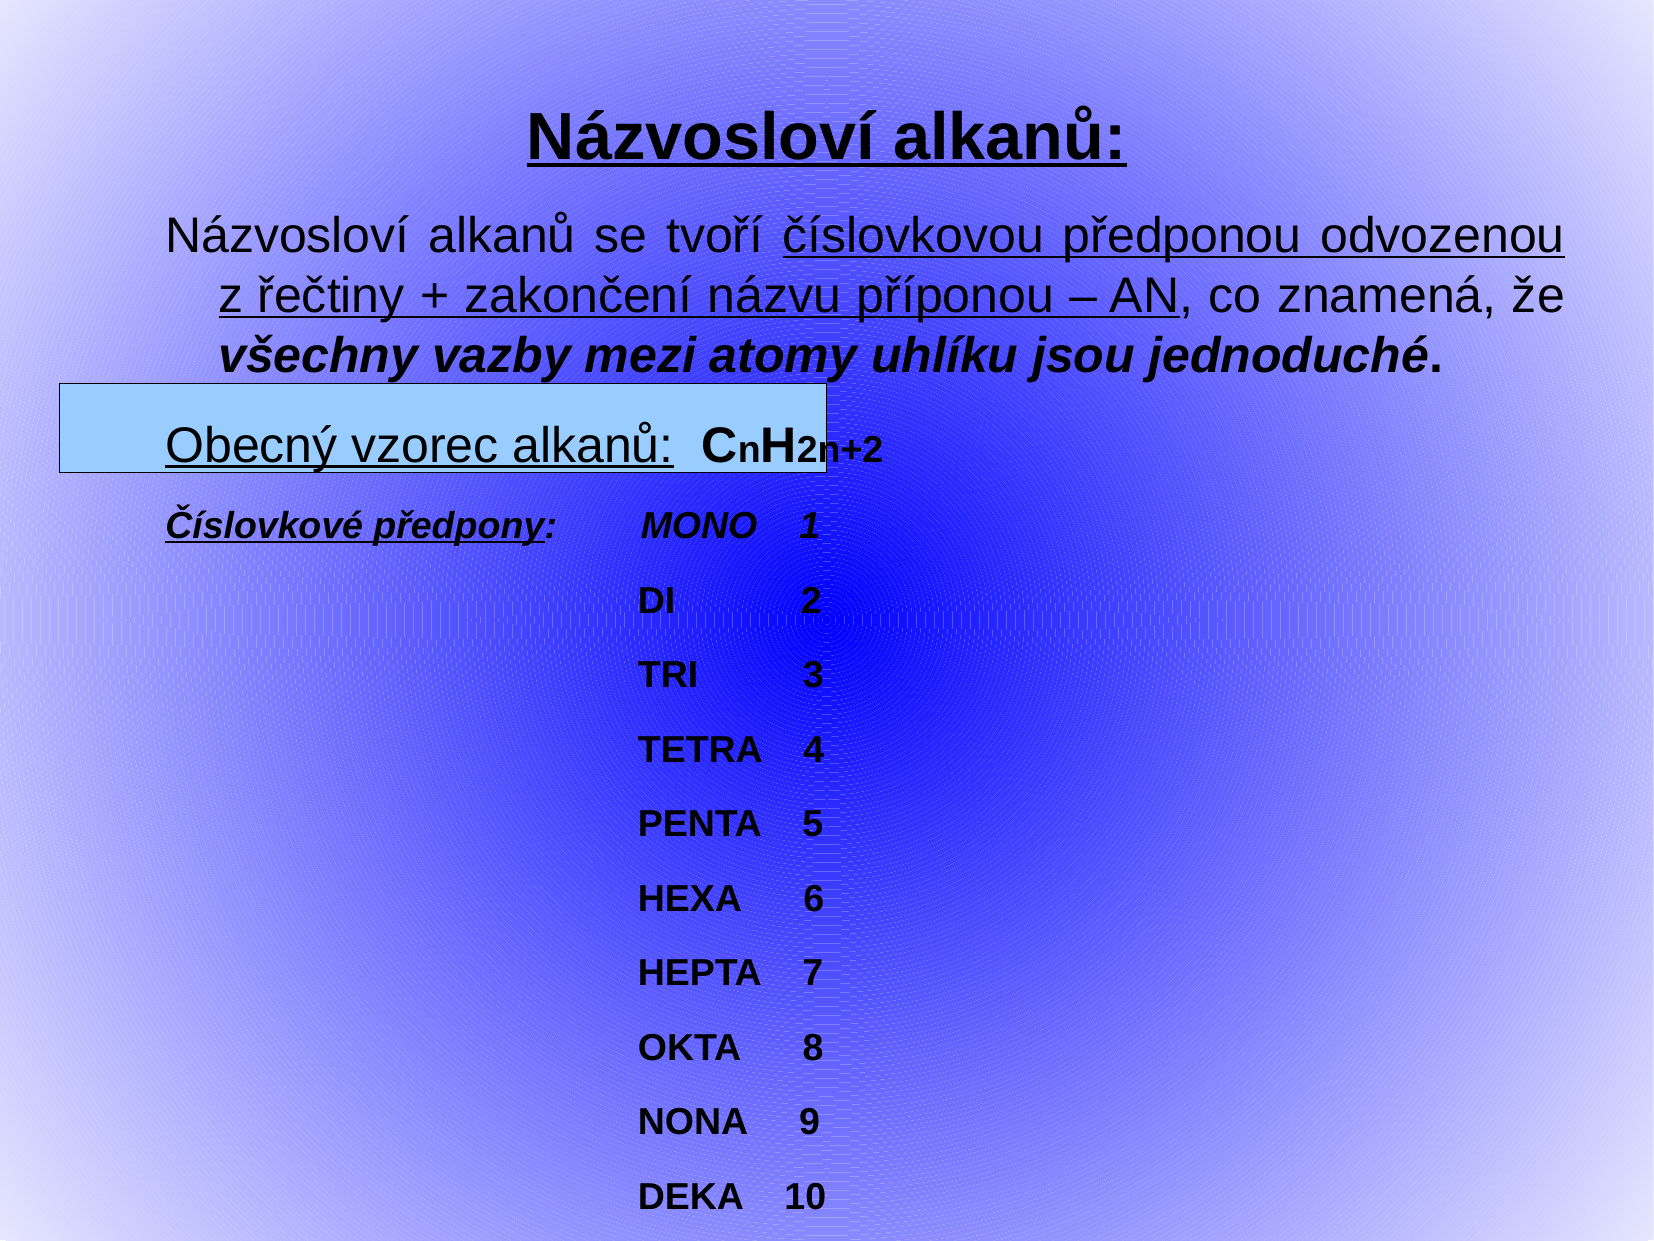

# Názvosloví alkanů:
Názvosloví alkanů se tvoří číslovkovou předponou odvozenou z řečtiny + zakončení názvu příponou – AN, co znamená, že všechny vazby mezi atomy uhlíku jsou jednoduché.
Obecný vzorec alkanů: CnH2n+2
Číslovkové předpony: MONO 1
 DI 2
 TRI 3
 TETRA 4
 PENTA 5
 HEXA 6
 HEPTA 7
 OKTA 8
 NONA 9
 DEKA 10